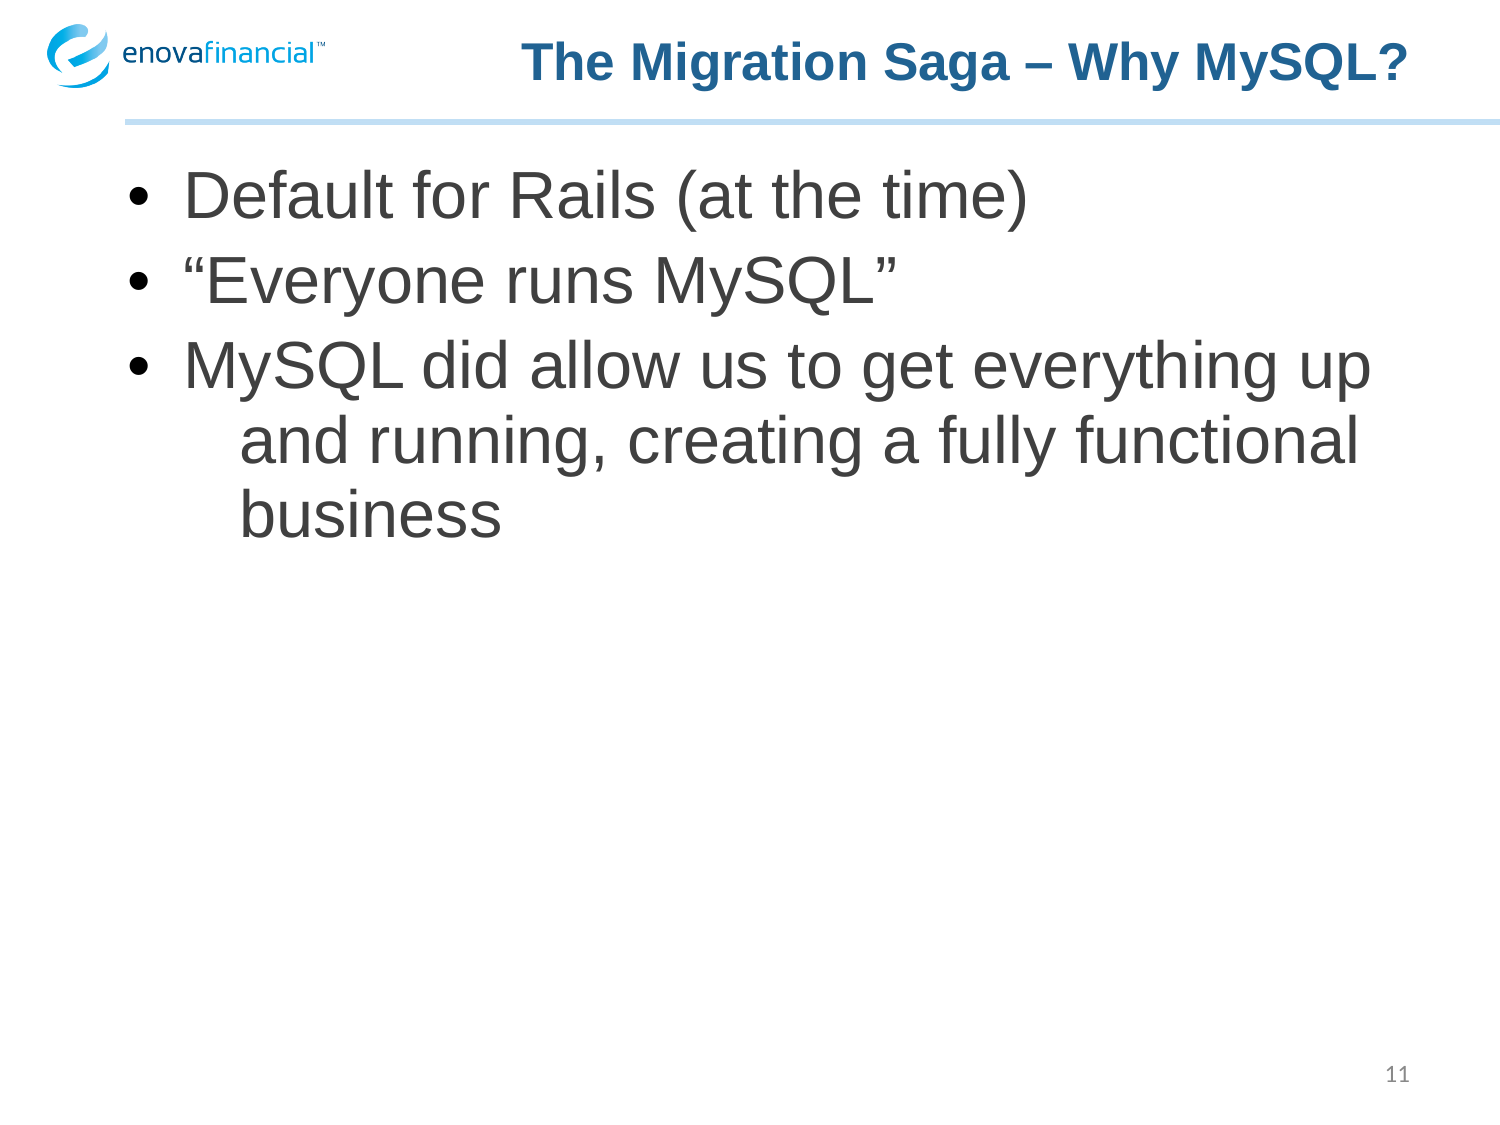

The Migration Saga – Why MySQL?
# Default for Rails (at the time)
“Everyone runs MySQL”
MySQL did allow us to get everything up and running, creating a fully functional business